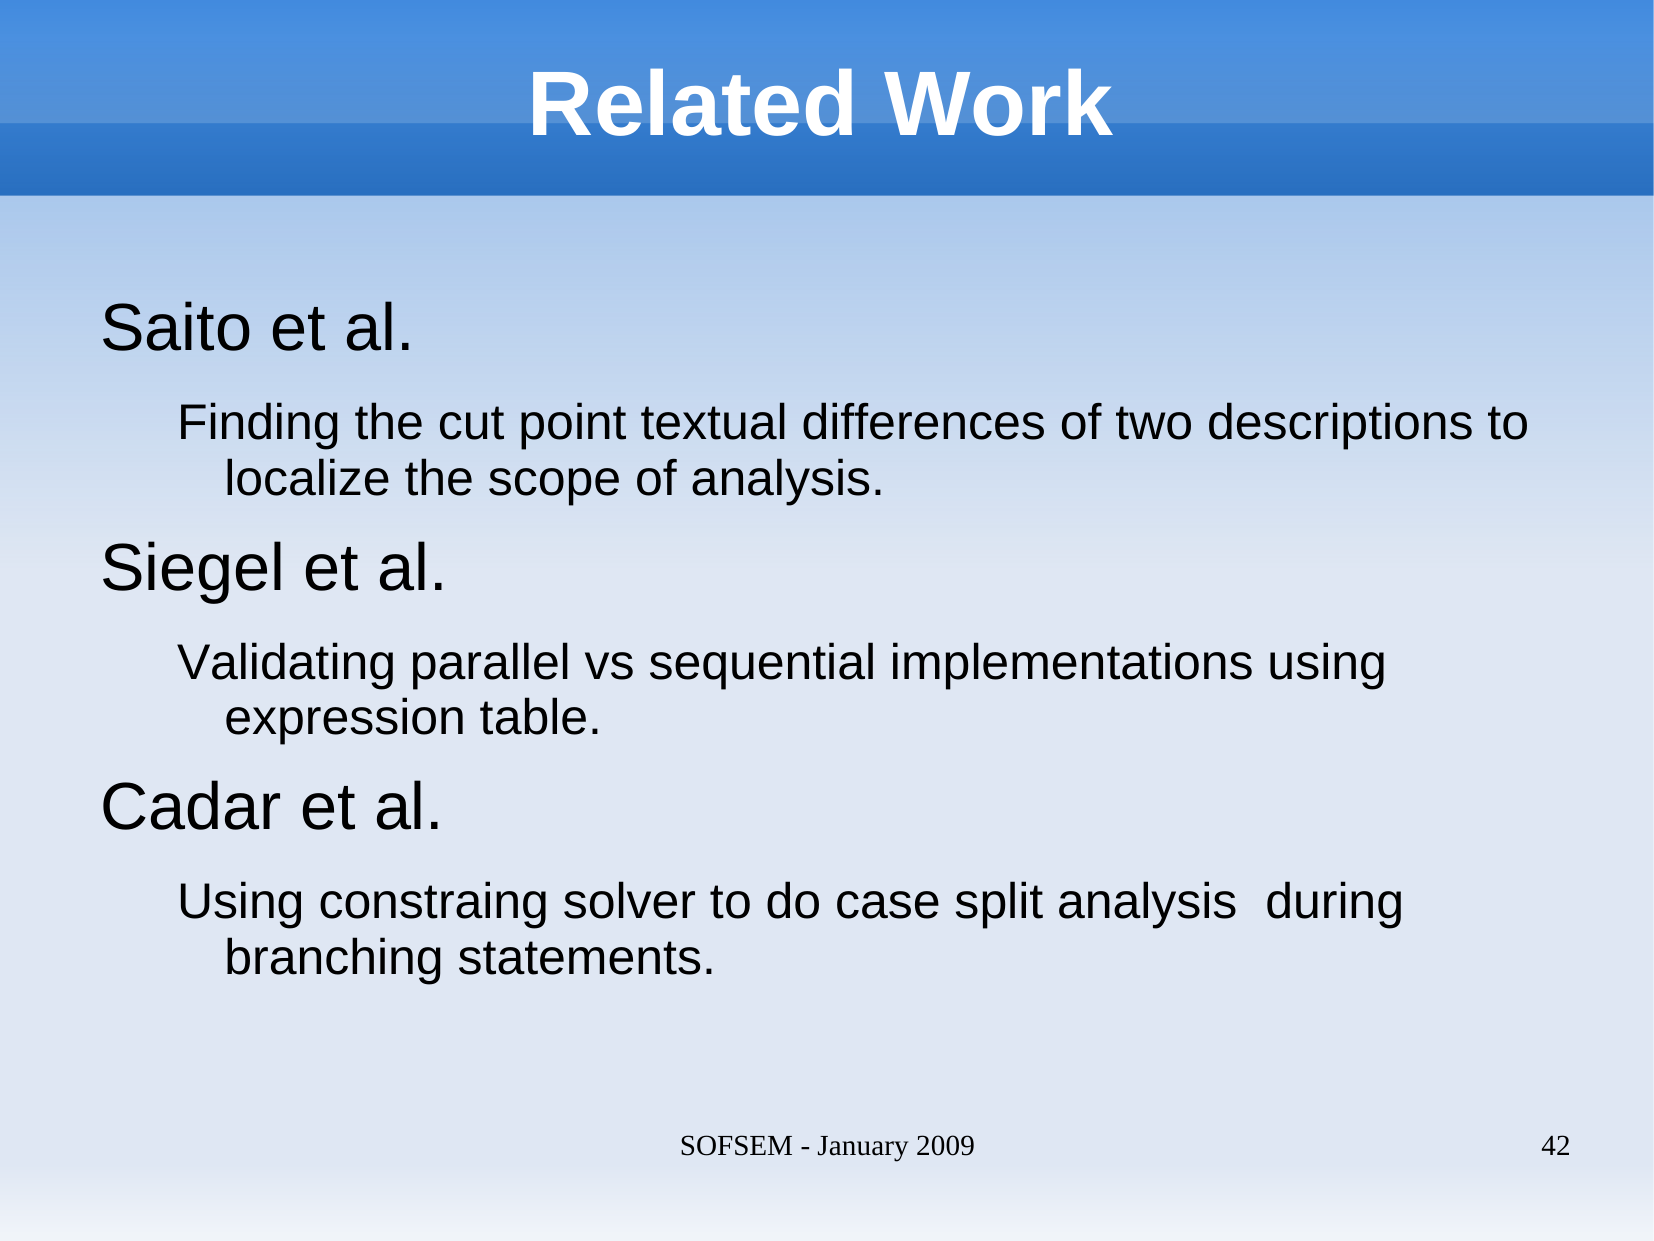

# Related Work
Saito et al.
Finding the cut point textual differences of two descriptions to localize the scope of analysis.
Siegel et al.
Validating parallel vs sequential implementations using expression table.
Cadar et al.
Using constraing solver to do case split analysis during branching statements.
SOFSEM - January 2009
42